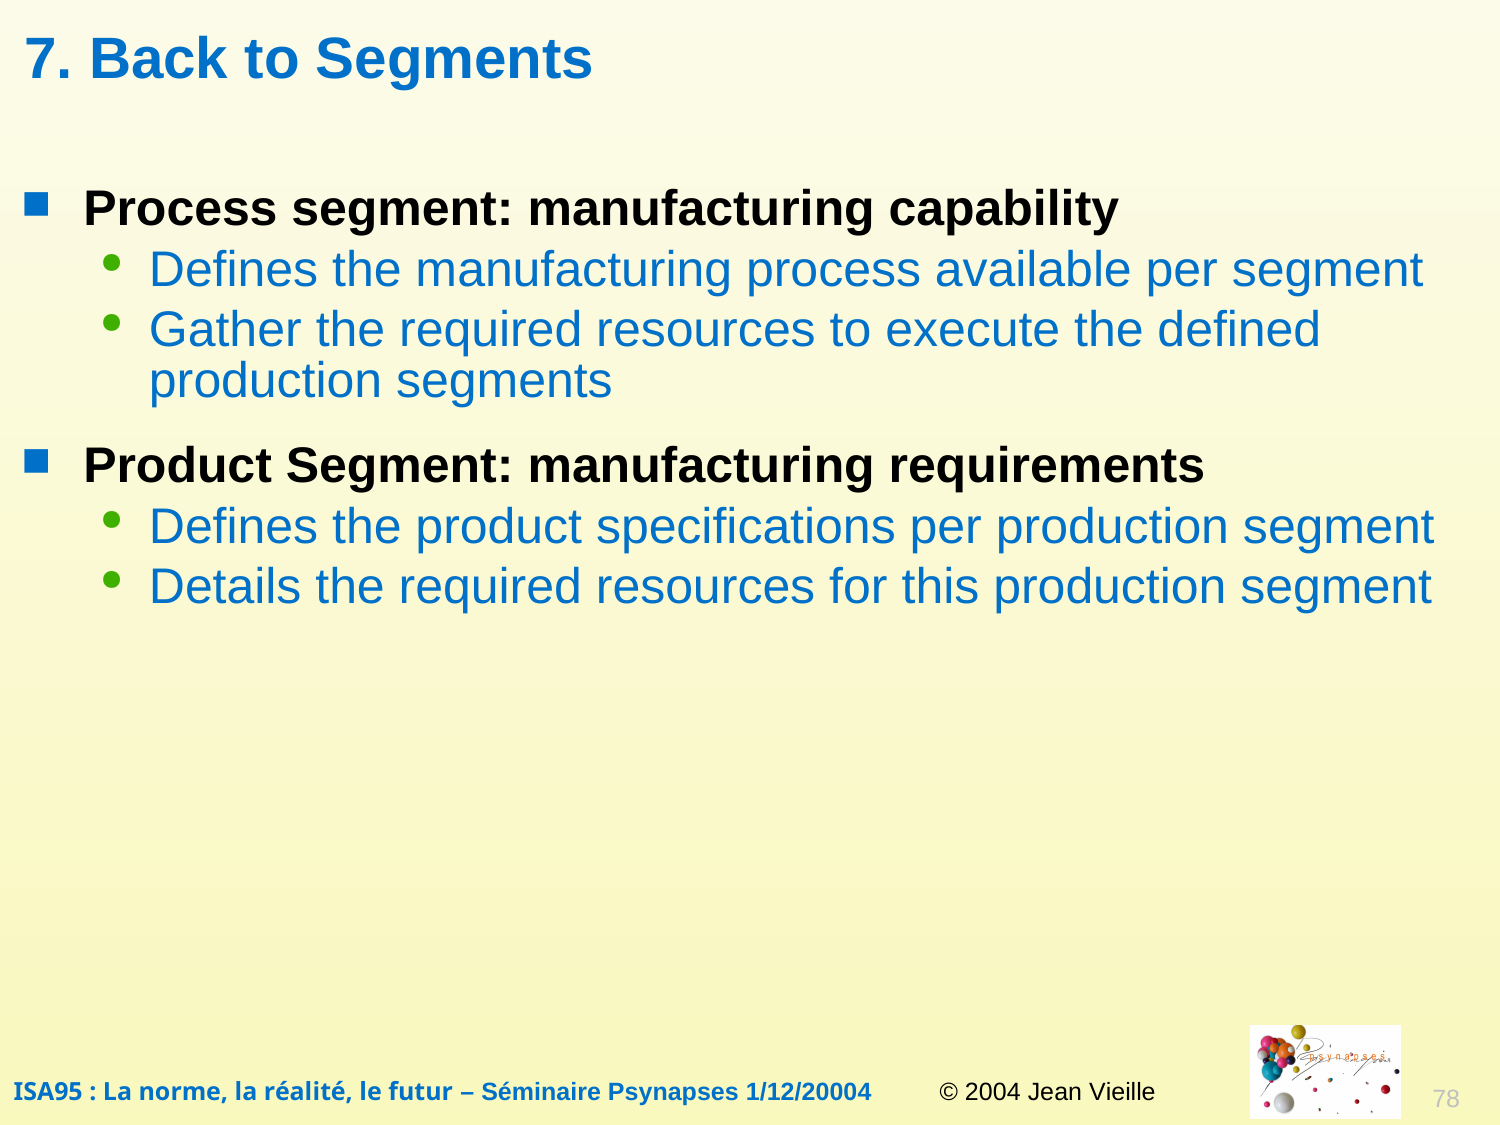

# 7. Back to Segments
Process segment: manufacturing capability
Defines the manufacturing process available per segment
Gather the required resources to execute the defined production segments
Product Segment: manufacturing requirements
Defines the product specifications per production segment
Details the required resources for this production segment